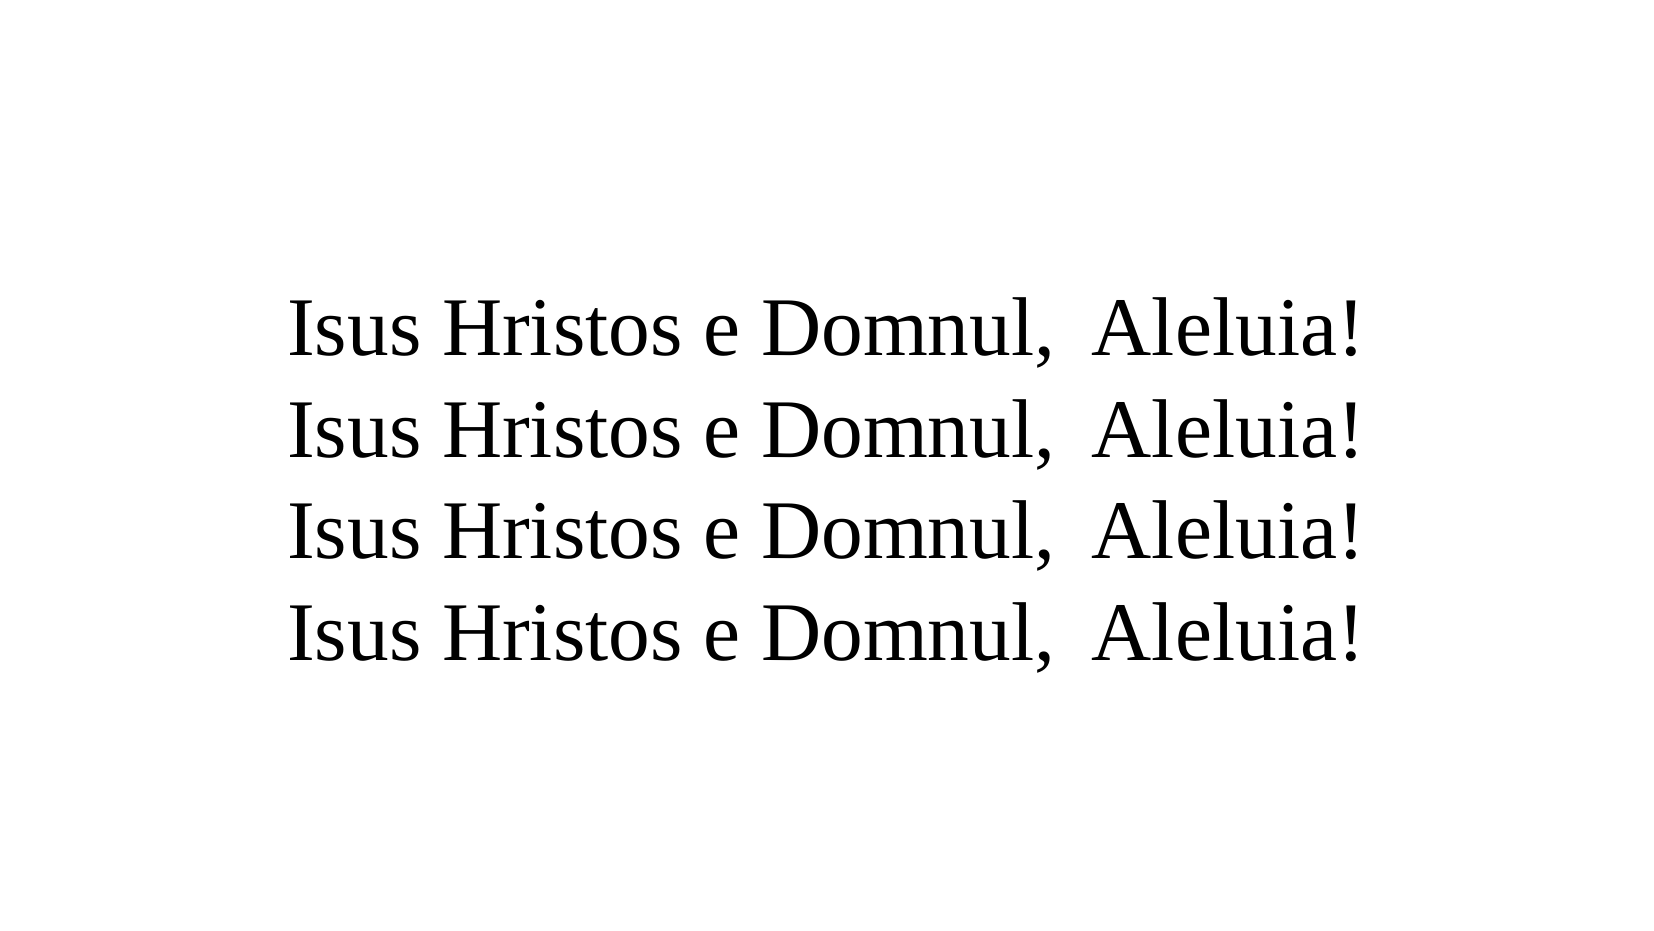

# Isus Hristos e Domnul, Aleluia! Isus Hristos e Domnul, Aleluia!
Isus Hristos e Domnul, Aleluia!
Isus Hristos e Domnul, Aleluia!